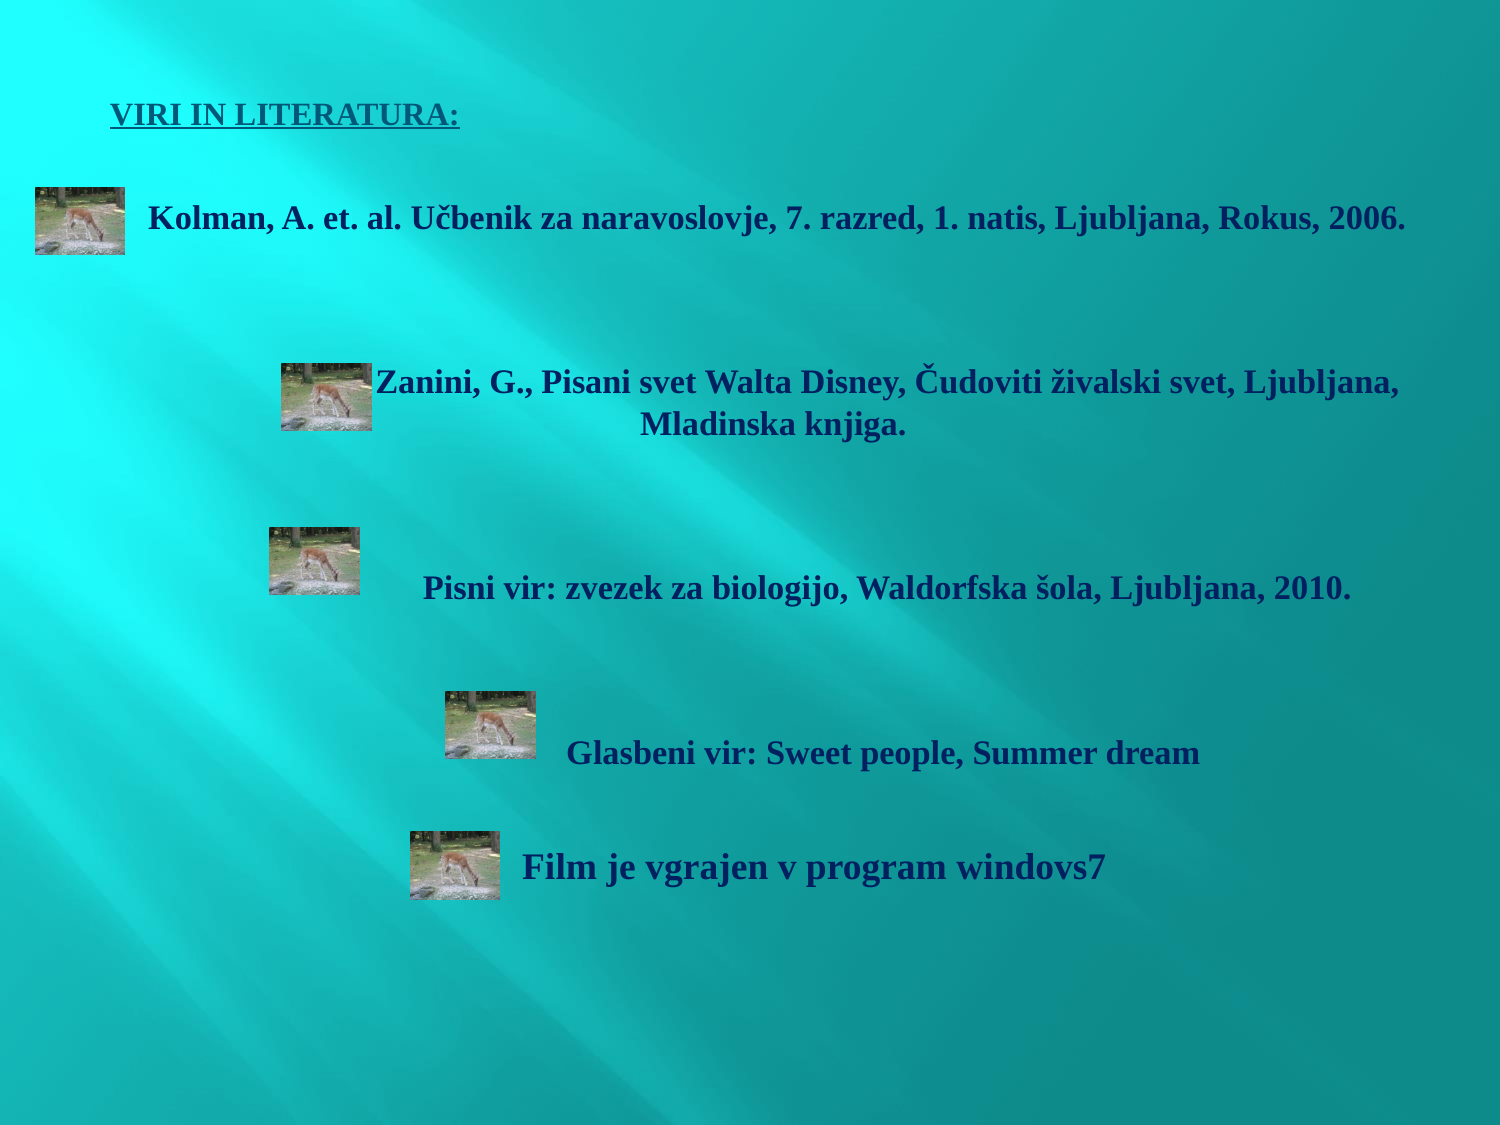

# Viri in literatura:
 Kolman, A. et. al. Učbenik za naravoslovje, 7. razred, 1. natis, Ljubljana, Rokus, 2006.
 Zanini, G., Pisani svet Walta Disney, Čudoviti živalski svet, Ljubljana, Mladinska knjiga.
 Pisni vir: zvezek za biologijo, Waldorfska šola, Ljubljana, 2010.
 Glasbeni vir: Sweet people, Summer dream
Film je vgrajen v program windovs7